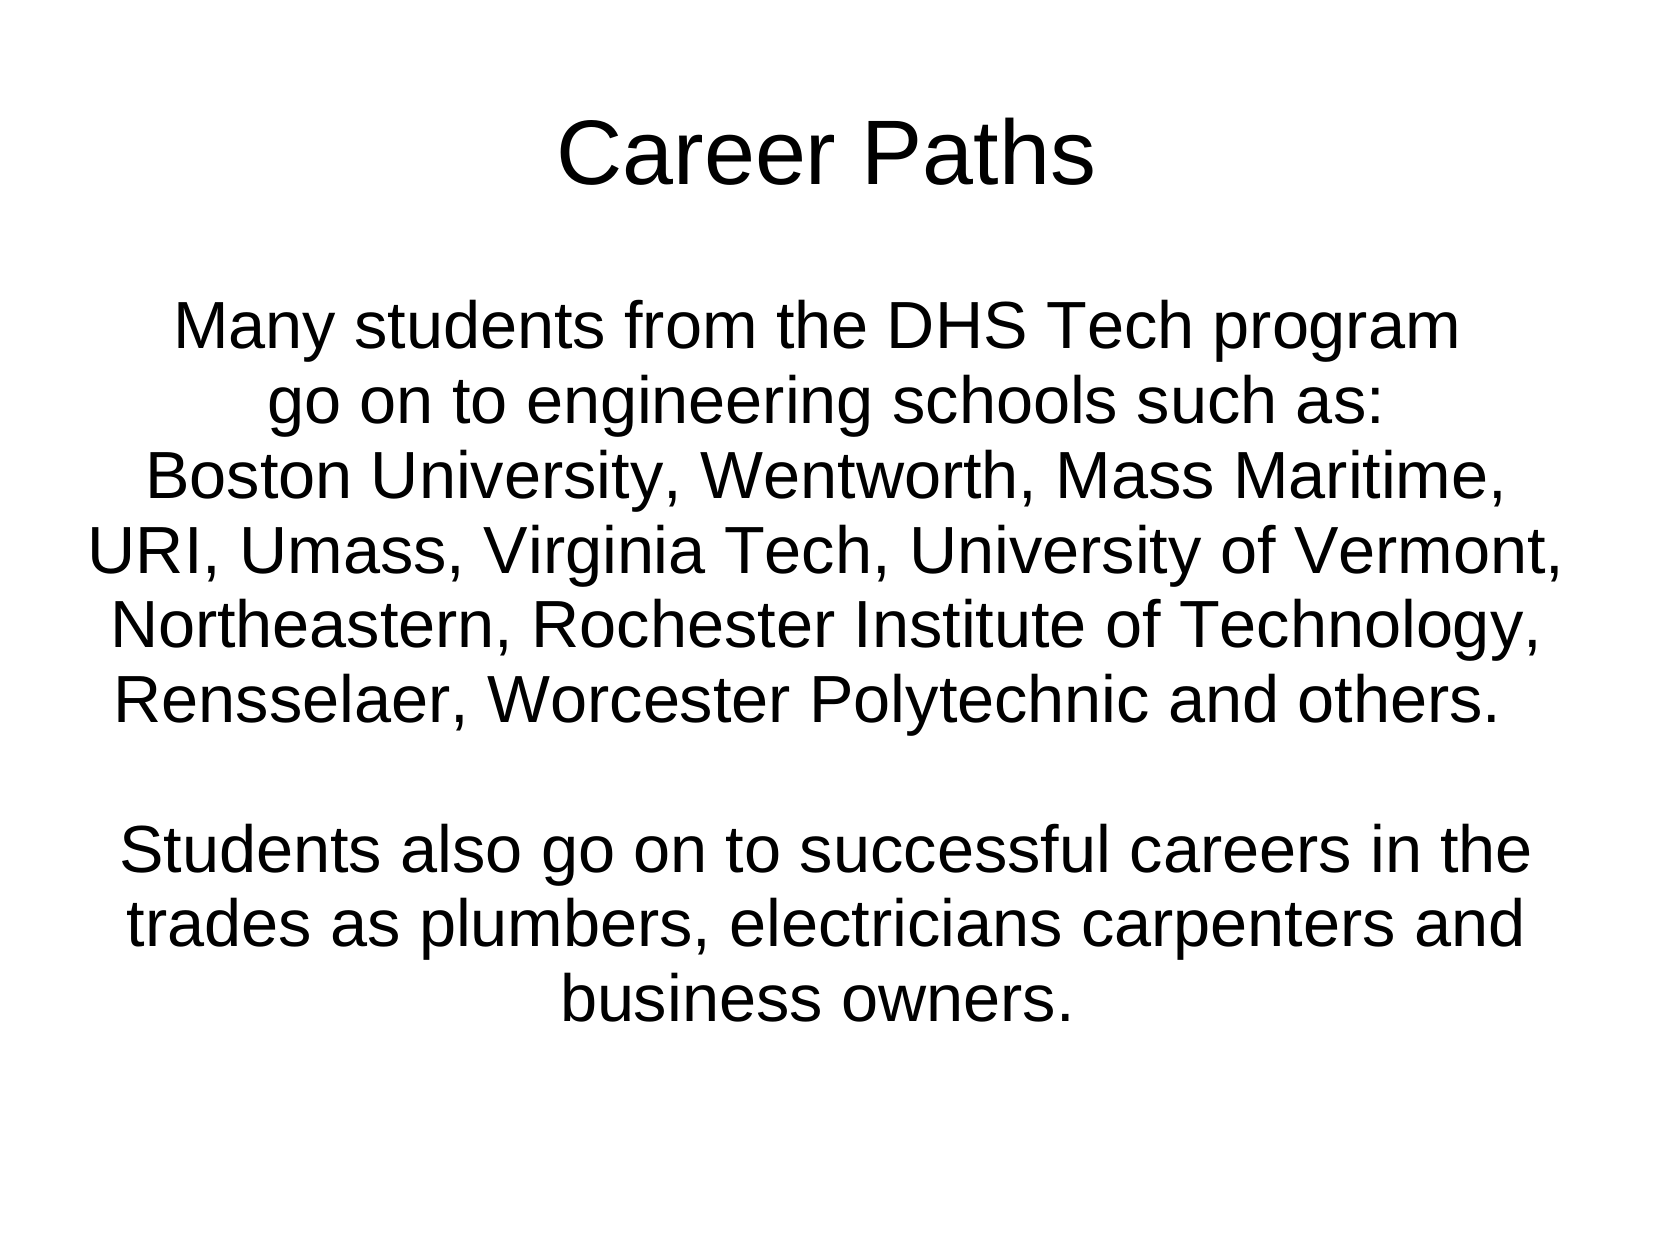

# Career Paths
Many students from the DHS Tech program
go on to engineering schools such as:
Boston University, Wentworth, Mass Maritime, URI, Umass, Virginia Tech, University of Vermont, Northeastern, Rochester Institute of Technology, Rensselaer, Worcester Polytechnic and others.
Students also go on to successful careers in the trades as plumbers, electricians carpenters and business owners.